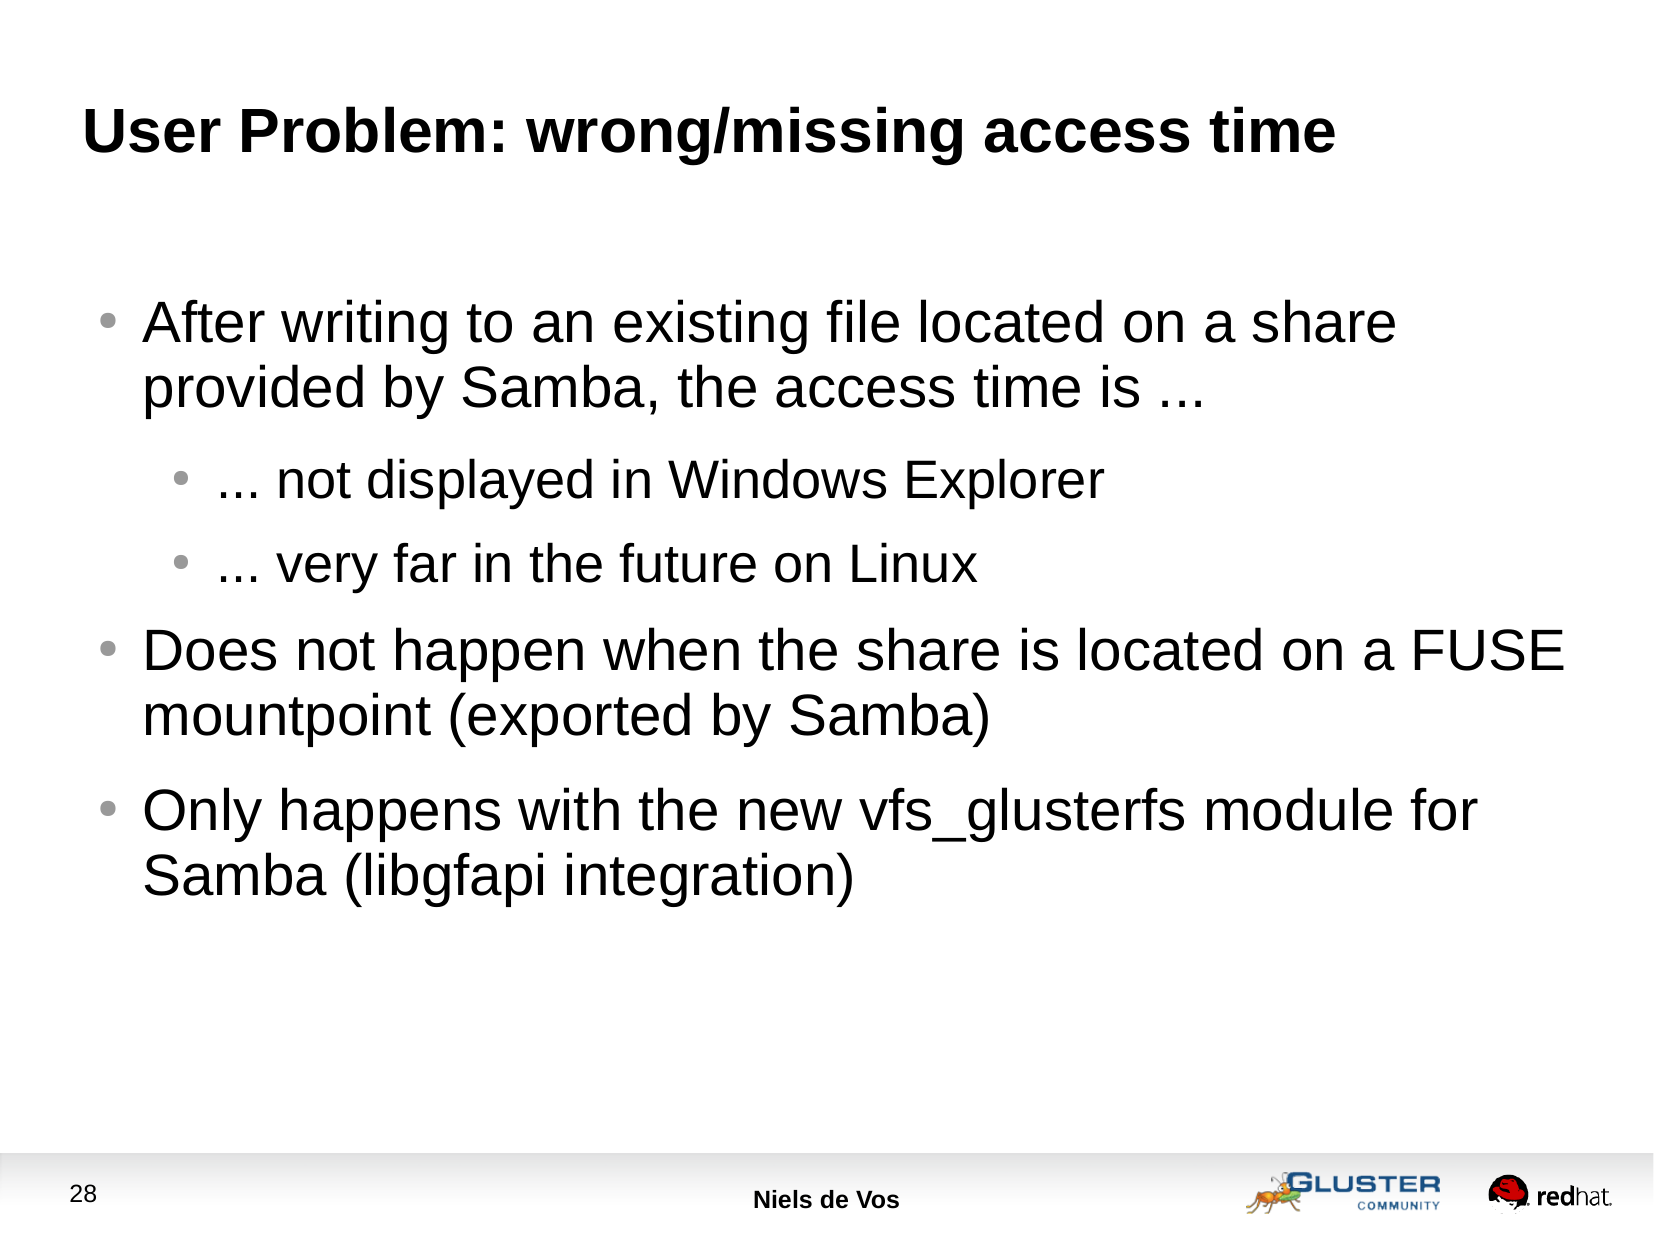

# User Problem: wrong/missing access time
After writing to an existing file located on a share provided by Samba, the access time is ...
... not displayed in Windows Explorer
... very far in the future on Linux
Does not happen when the share is located on a FUSE mountpoint (exported by Samba)
Only happens with the new vfs_glusterfs module for Samba (libgfapi integration)